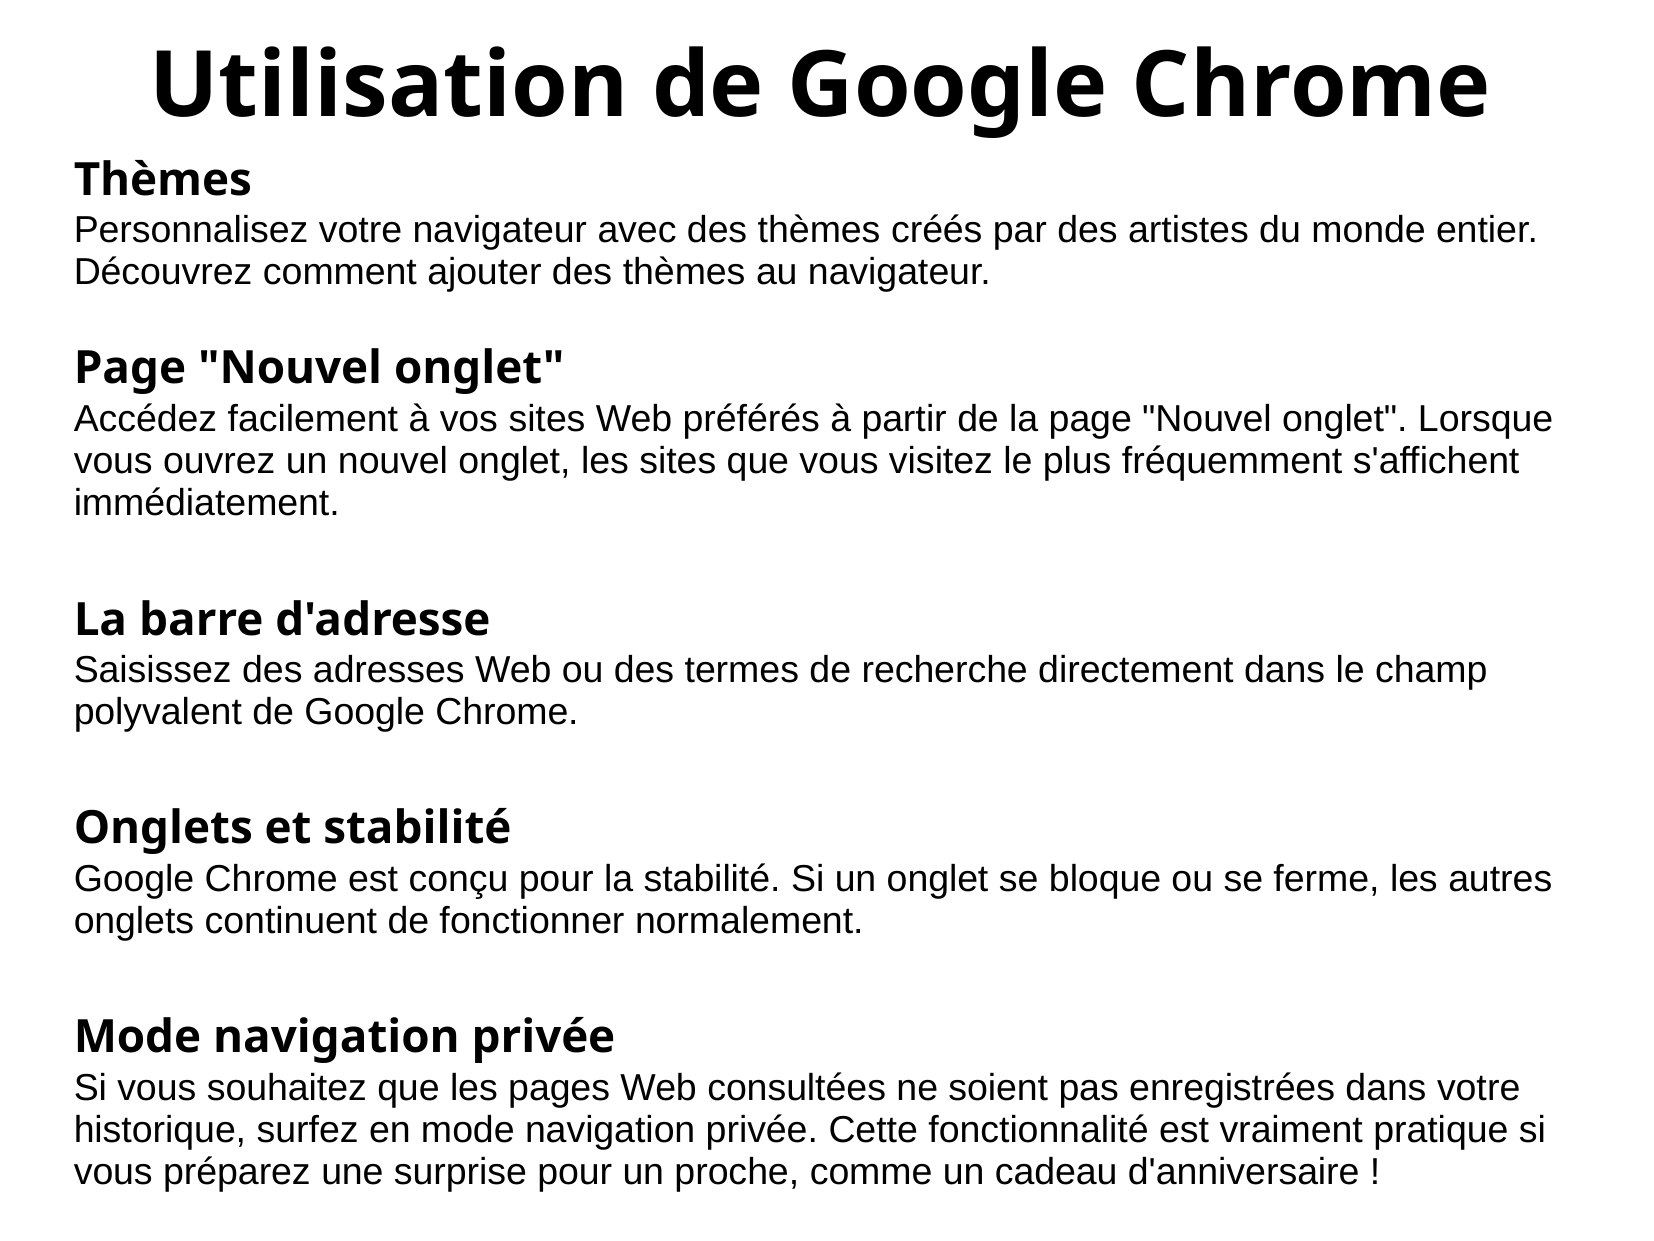

# Utilisation de Google Chrome
Thèmes
Personnalisez votre navigateur avec des thèmes créés par des artistes du monde entier.
Découvrez comment ajouter des thèmes au navigateur.
Page "Nouvel onglet"
Accédez facilement à vos sites Web préférés à partir de la page "Nouvel onglet". Lorsque vous ouvrez un nouvel onglet, les sites que vous visitez le plus fréquemment s'affichent immédiatement.
La barre d'adresse
Saisissez des adresses Web ou des termes de recherche directement dans le champ polyvalent de Google Chrome.
Onglets et stabilité
Google Chrome est conçu pour la stabilité. Si un onglet se bloque ou se ferme, les autres onglets continuent de fonctionner normalement.
Mode navigation privée
Si vous souhaitez que les pages Web consultées ne soient pas enregistrées dans votre historique, surfez en mode navigation privée. Cette fonctionnalité est vraiment pratique si vous préparez une surprise pour un proche, comme un cadeau d'anniversaire !